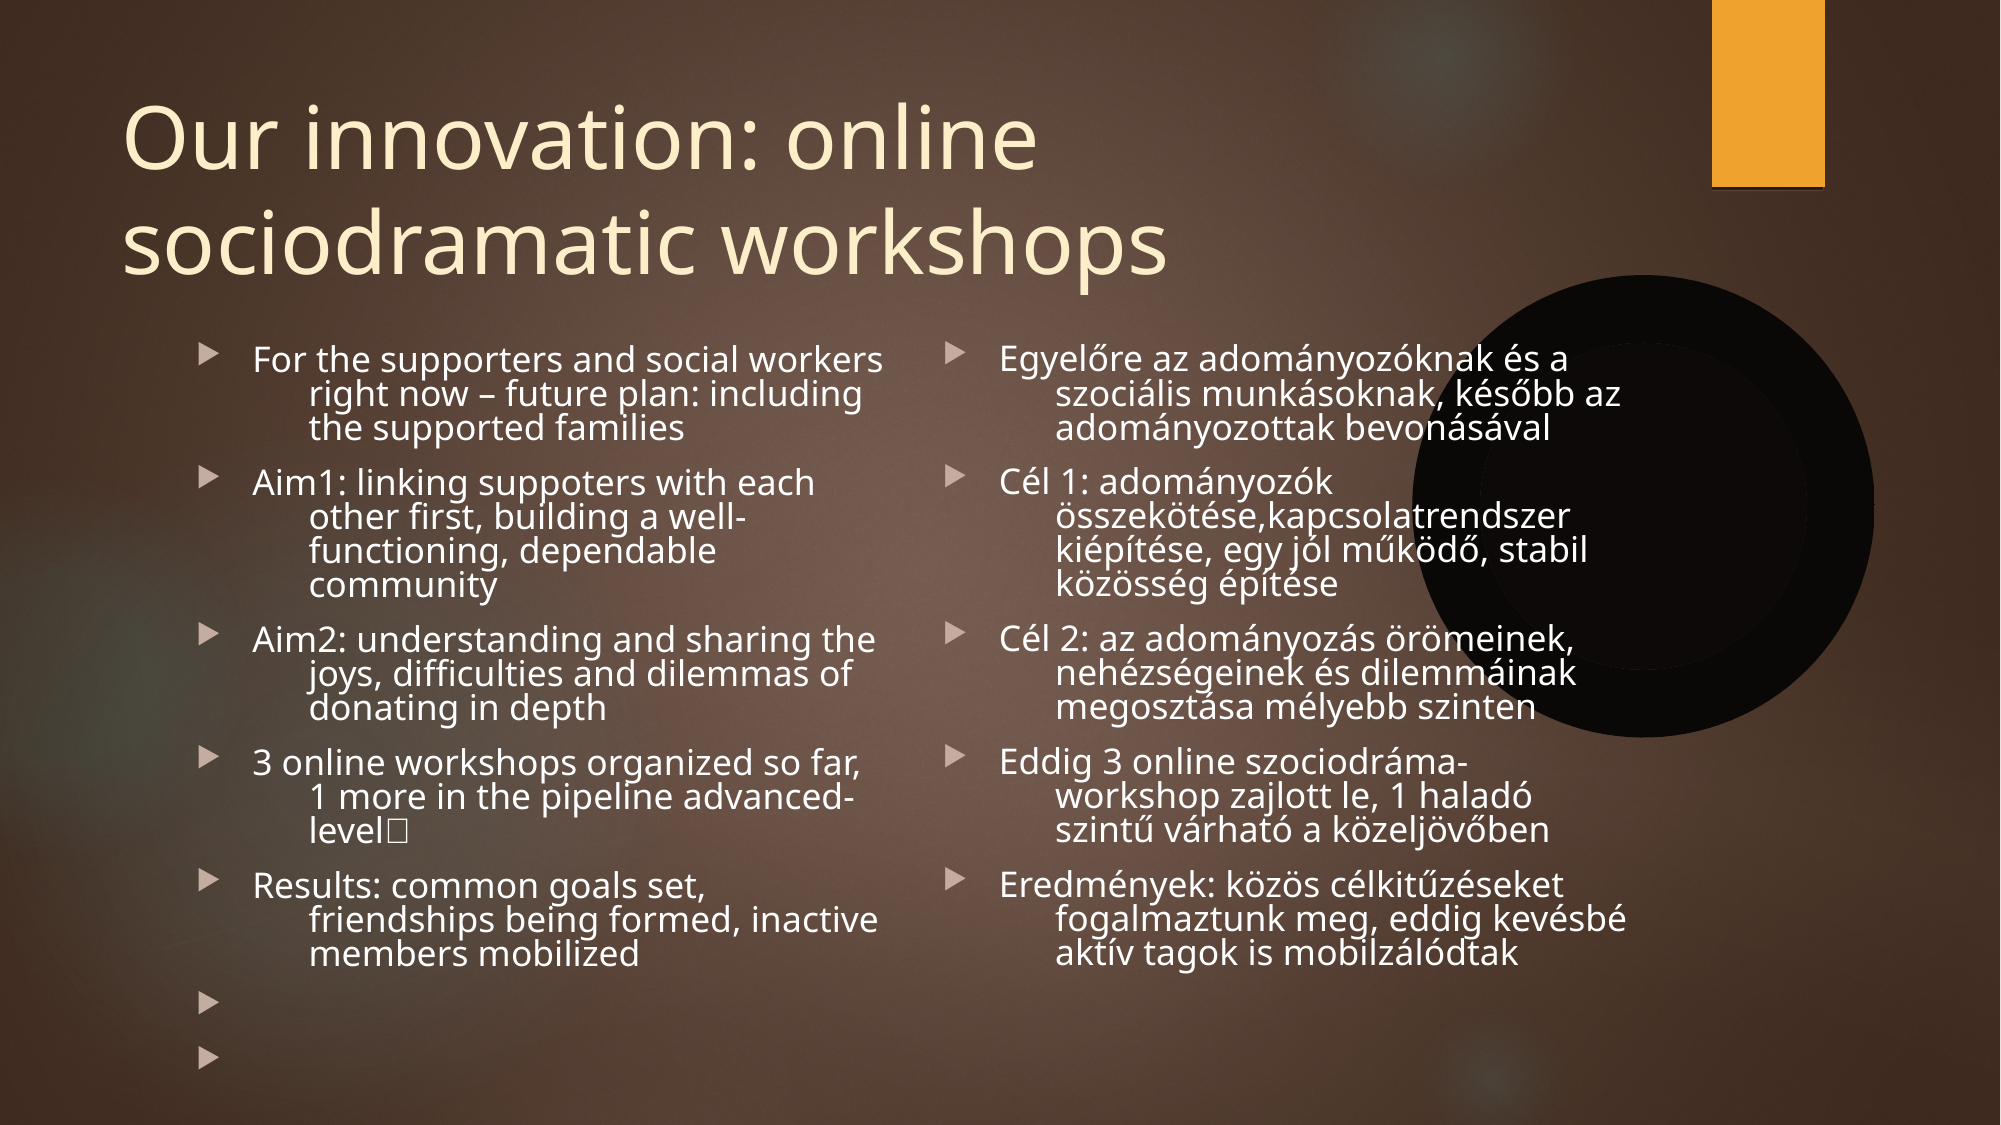

# Our innovation: online sociodramatic workshops
Egyelőre az adományozóknak és a szociális munkásoknak, később az adományozottak bevonásával
Cél 1: adományozók összekötése,kapcsolatrendszer kiépítése, egy jól működő, stabil közösség építése
Cél 2: az adományozás örömeinek, nehézségeinek és dilemmáinak megosztása mélyebb szinten
Eddig 3 online szociodráma-workshop zajlott le, 1 haladó szintű várható a közeljövőben
Eredmények: közös célkitűzéseket fogalmaztunk meg, eddig kevésbé aktív tagok is mobilzálódtak
For the supporters and social workers right now – future plan: including the supported families
Aim1: linking suppoters with each other first, building a well-functioning, dependable community
Aim2: understanding and sharing the joys, difficulties and dilemmas of donating in depth
3 online workshops organized so far, 1 more in the pipeline advanced-level
Results: common goals set, friendships being formed, inactive members mobilized